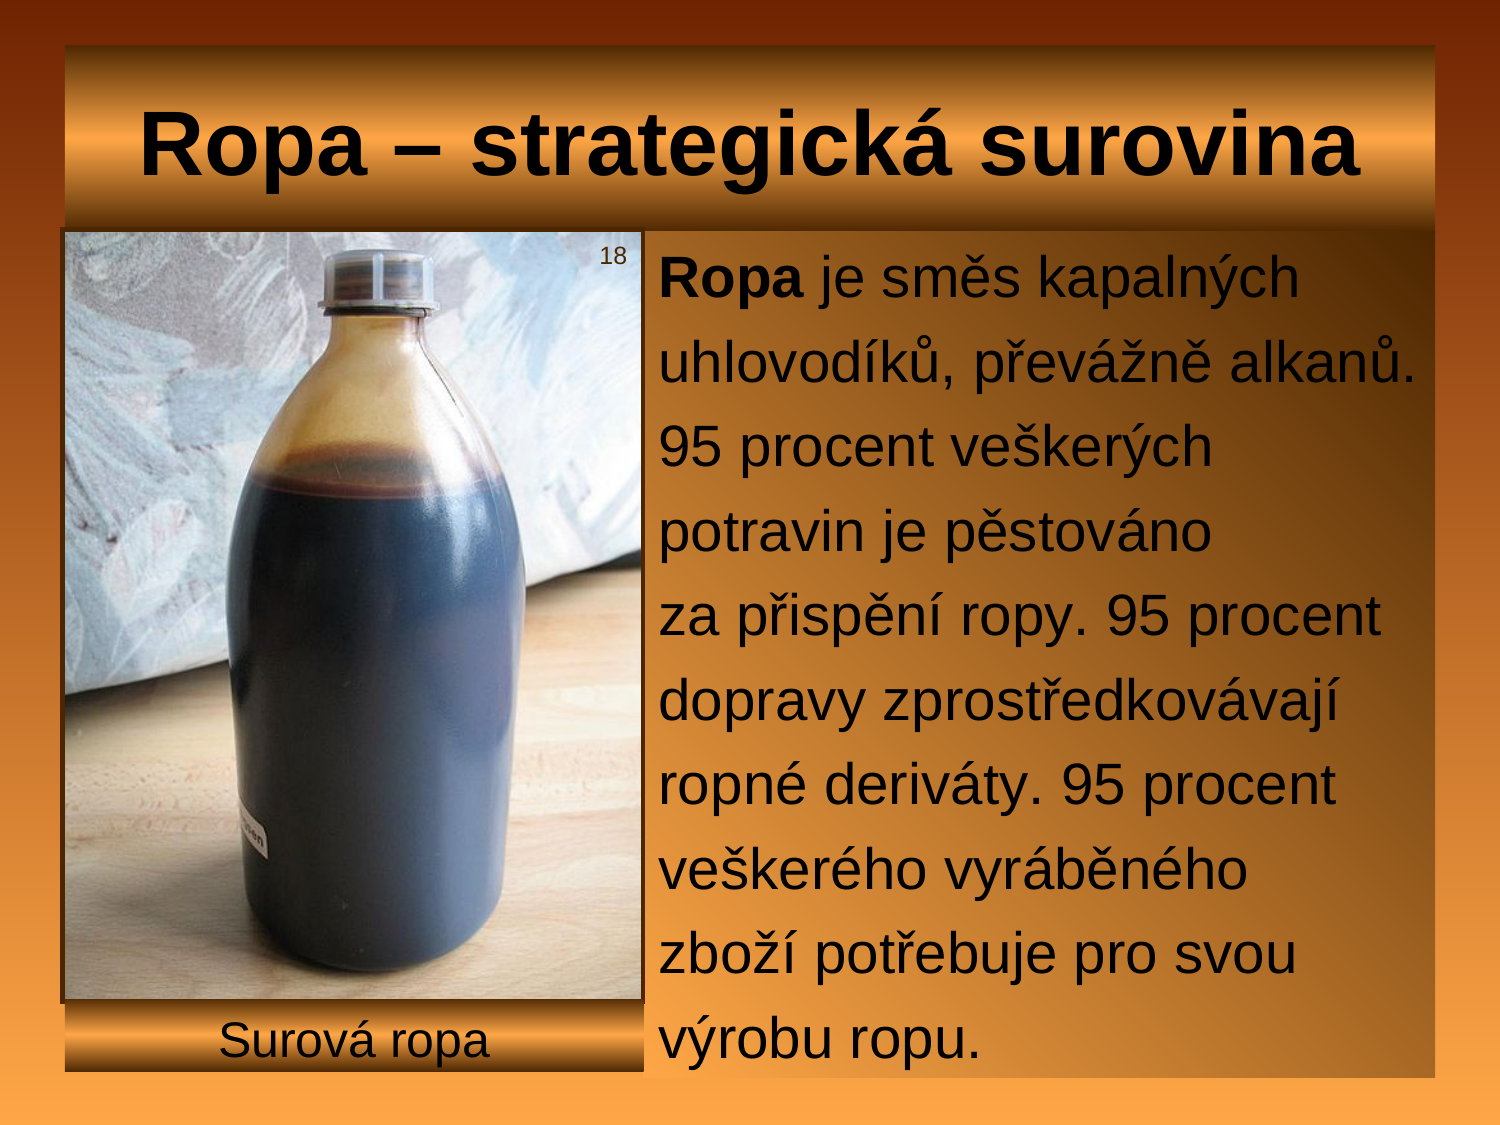

# Ropa – strategická surovina
Ropa je směs kapalných
uhlovodíků, převážně alkanů.
95 procent veškerých
potravin je pěstováno
za přispění ropy. 95 procent
dopravy zprostředkovávají
ropné deriváty. 95 procent
veškerého vyráběného
zboží potřebuje pro svou
výrobu ropu.
18
Surová ropa